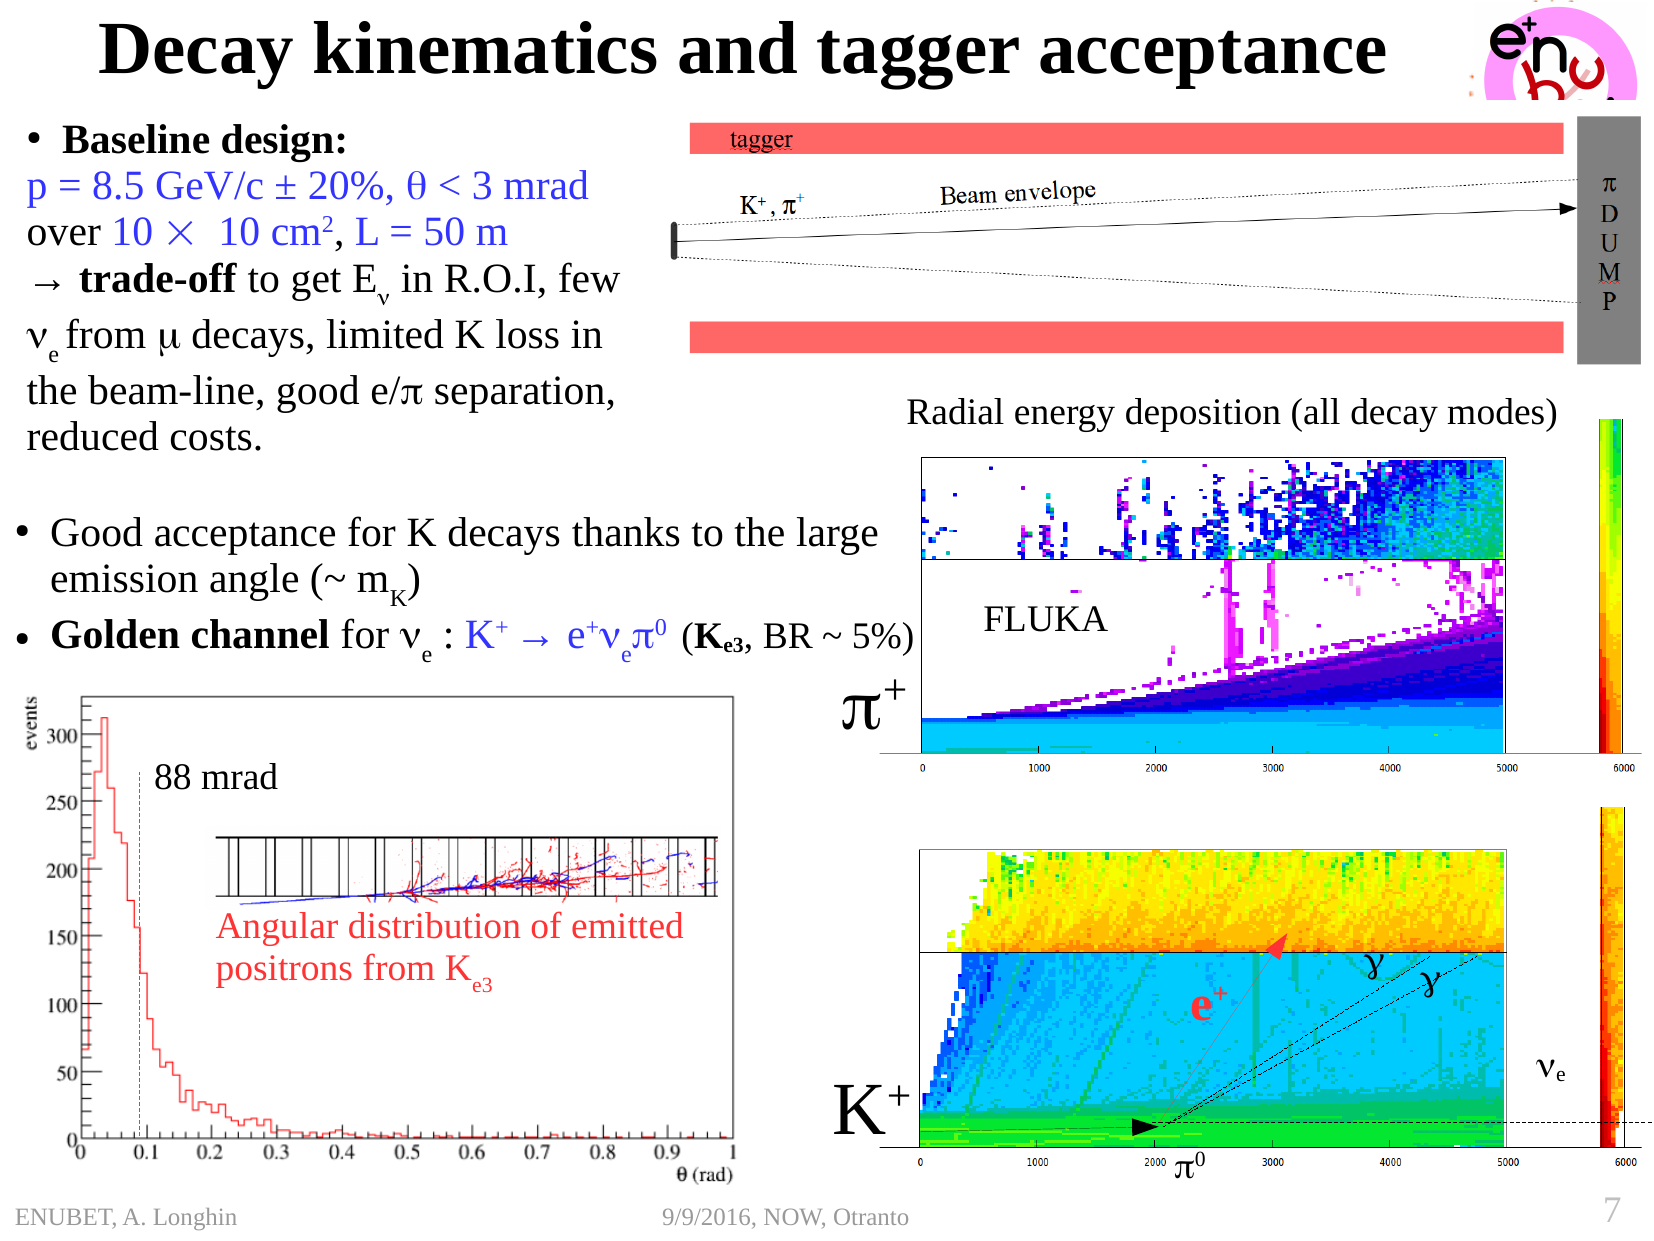

# Decay kinematics and tagger acceptance
Baseline design:
p = 8.5 GeV/c ± 20%, q < 3 mrad over 10 ´ 10 cm2, L = 50 m
→ trade-off to get En in R.O.I, few ne from m decays, limited K loss in the beam-line, good e/p separation, reduced costs.
Radial energy deposition (all decay modes)
Good acceptance for K decays thanks to the large emission angle (~ mK)
Golden channel for ne : K+ → e+nep0 (Ke3, BR ~ 5%)
FLUKA
p+
88 mrad
Angular distribution of emitted positrons from Ke3
g
g
e+
ne
K+
p0